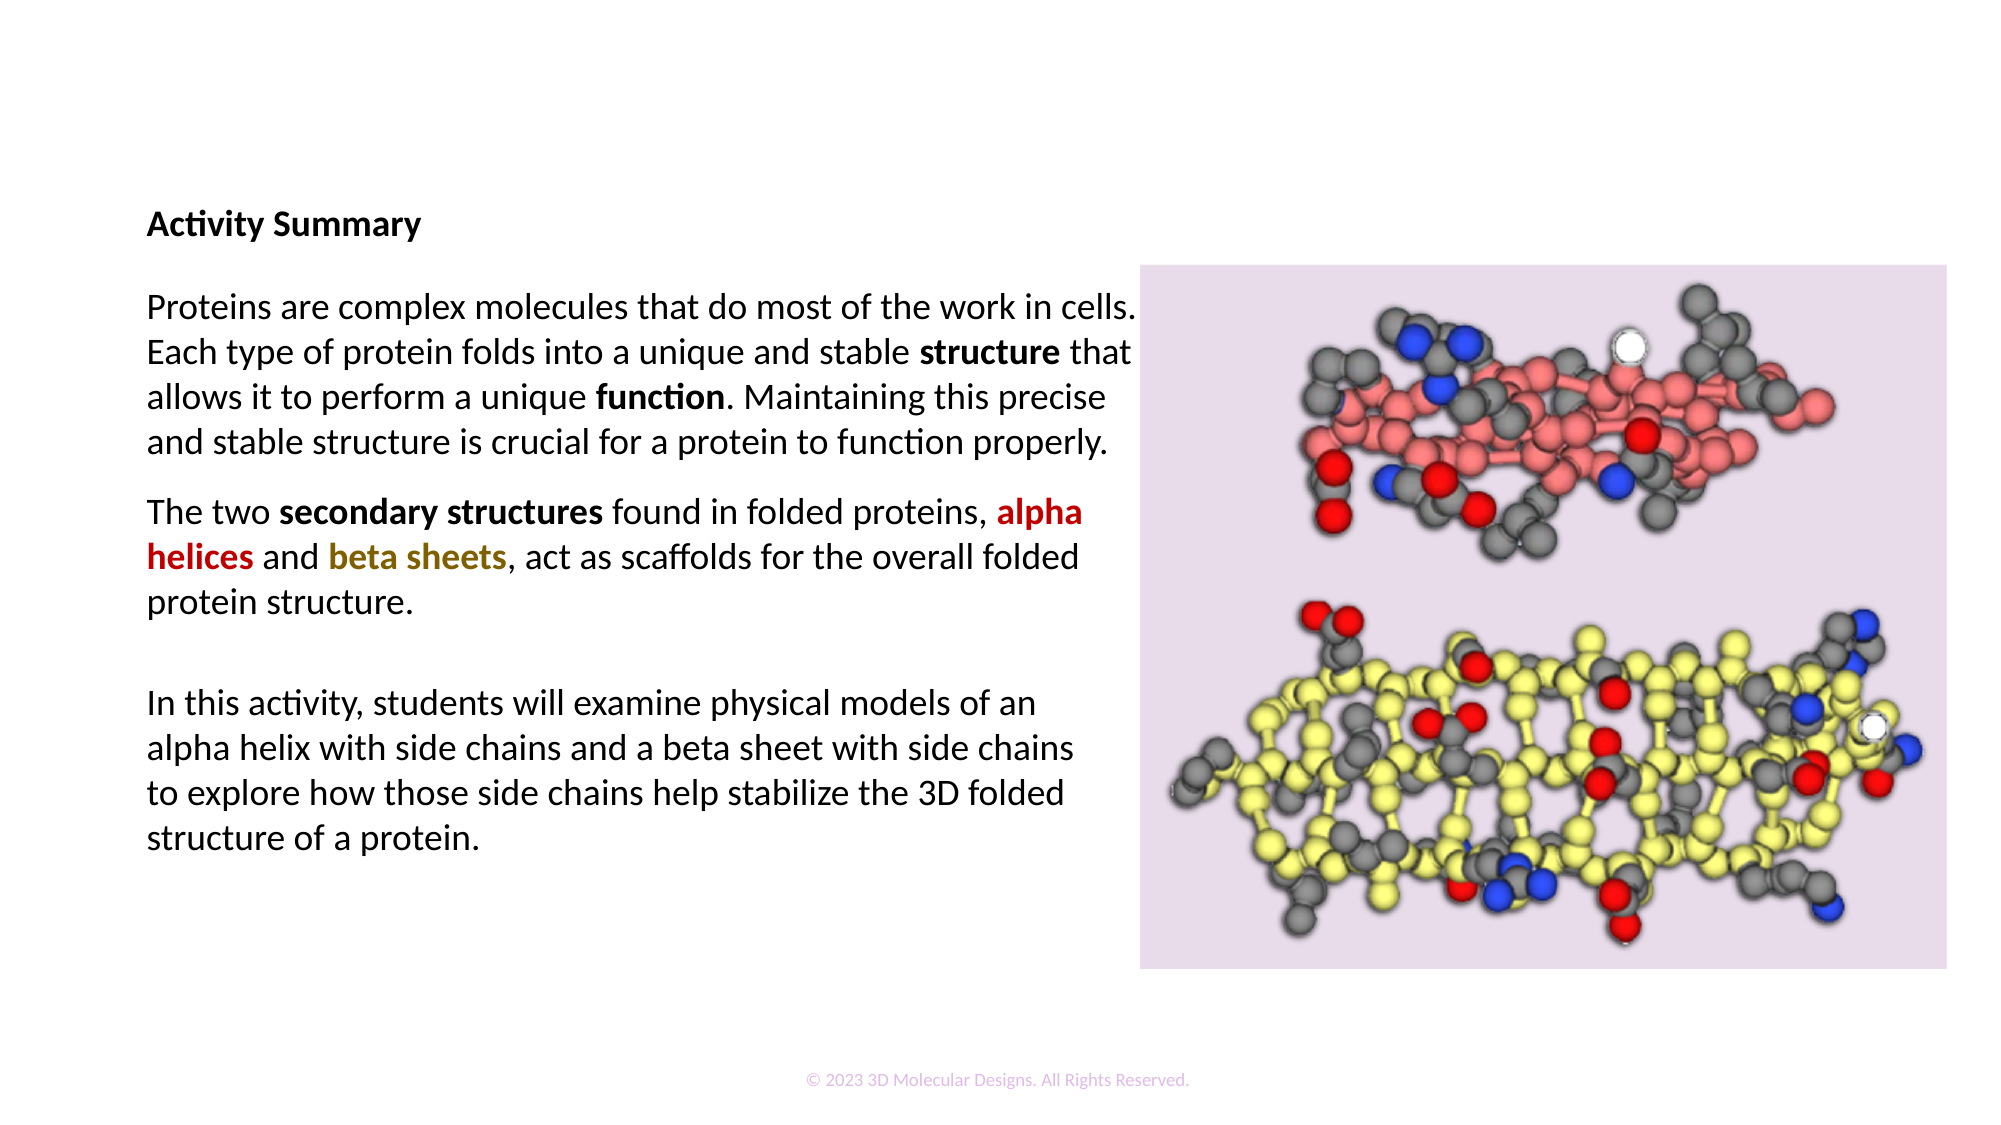

Teacher Guide – Summary
Activity Summary
Proteins are complex molecules that do most of the work in cells. Each type of protein folds into a unique and stable structure that allows it to perform a unique function. Maintaining this precise and stable structure is crucial for a protein to function properly.
The two secondary structures found in folded proteins, alpha helices and beta sheets, act as scaffolds for the overall folded protein structure.
In this activity, students will examine physical models of an alpha helix with side chains and a beta sheet with side chains to explore how those side chains help stabilize the 3D folded structure of a protein.
© 2023 3D Molecular Designs. All Rights Reserved.